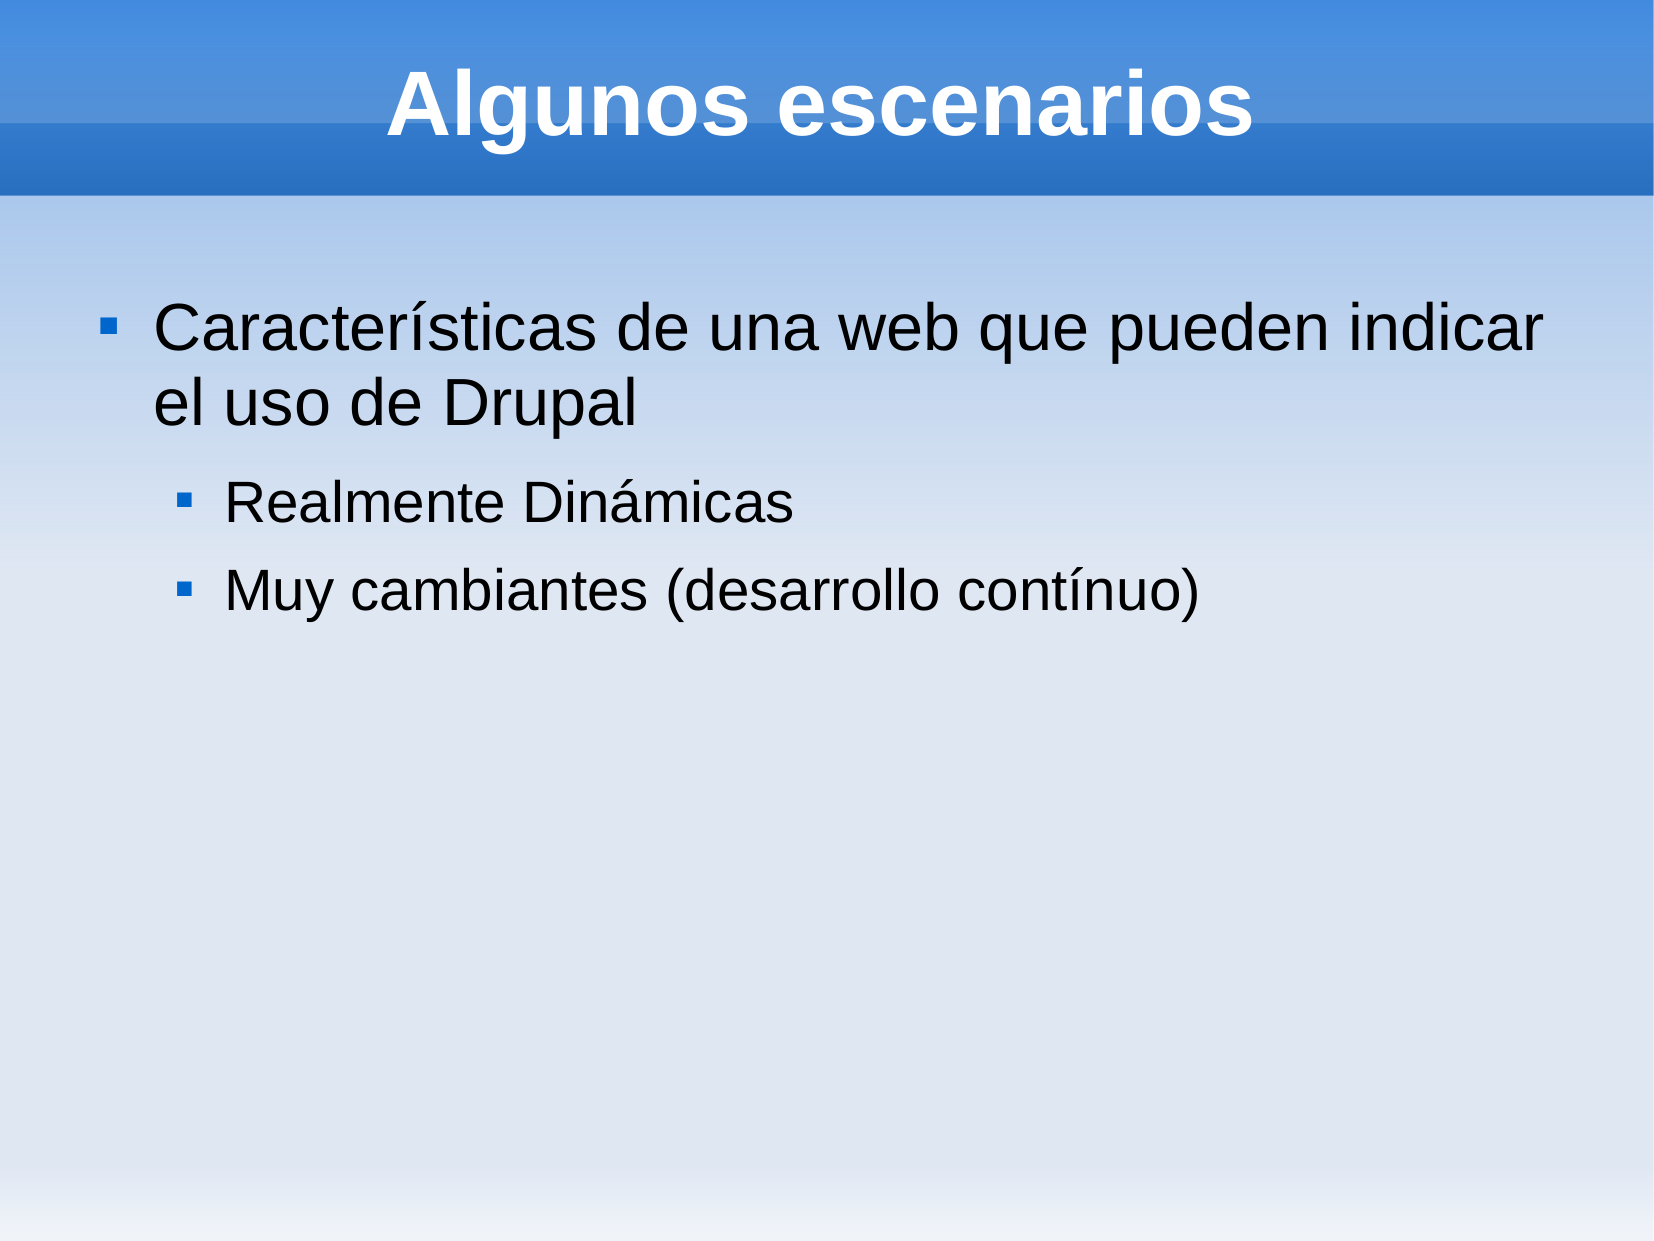

# Algunos escenarios
Características de una web que pueden indicar el uso de Drupal
Realmente Dinámicas
Muy cambiantes (desarrollo contínuo)